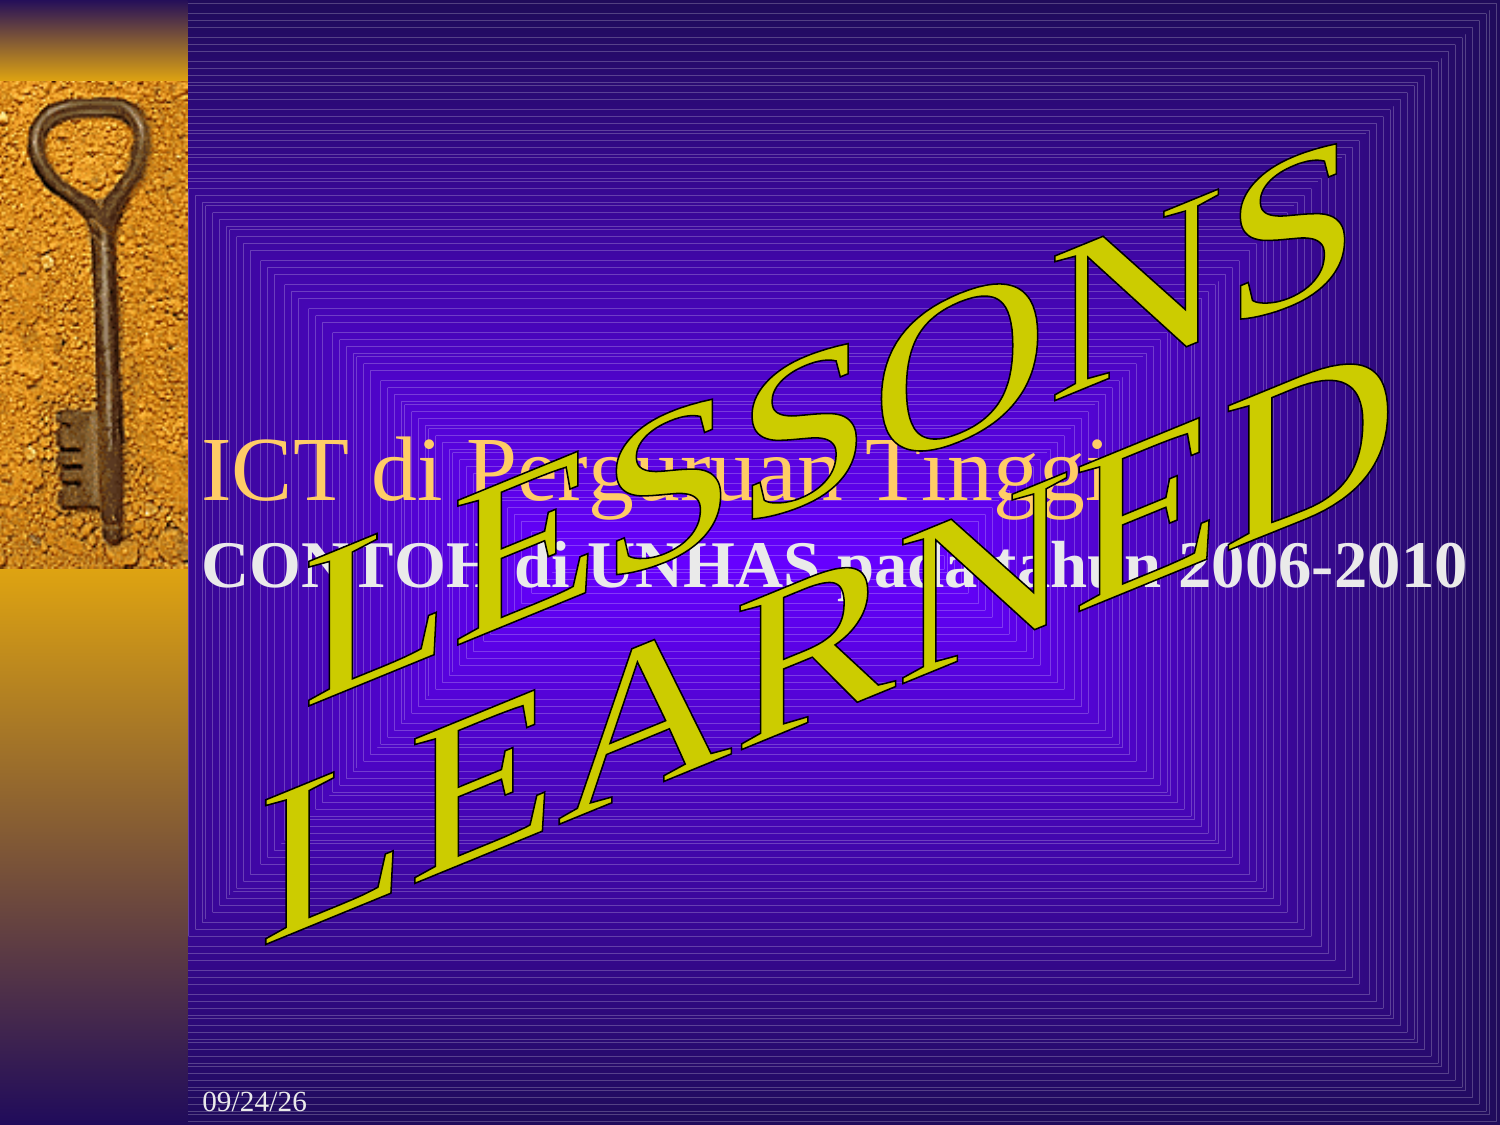

LESSONS
LEARNED
# ICT di Perguruan Tinggi
CONTOH di UNHAS pada tahun 2006-2010